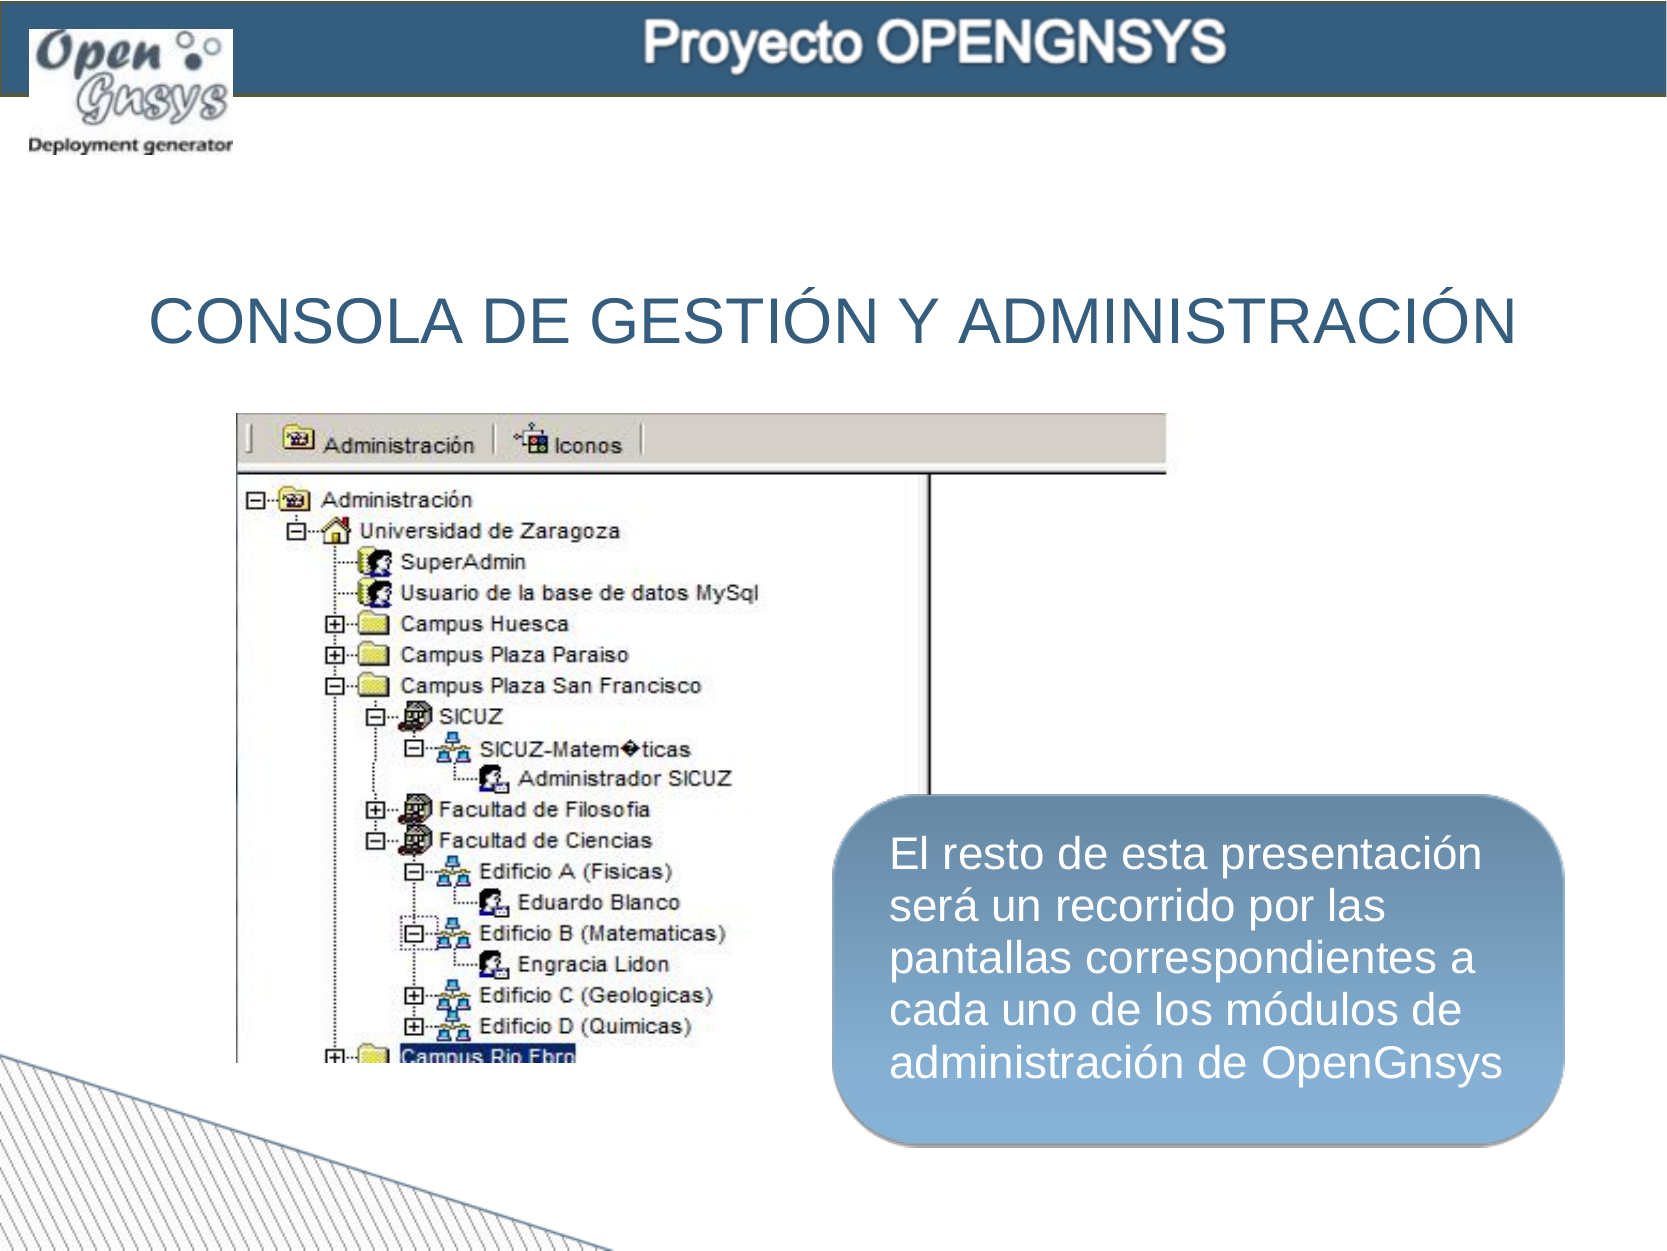

CONSOLA DE GESTIÓN Y ADMINISTRACIÓN
El resto de esta presentación será un recorrido por las pantallas correspondientes a cada uno de los módulos de administración de OpenGnsys